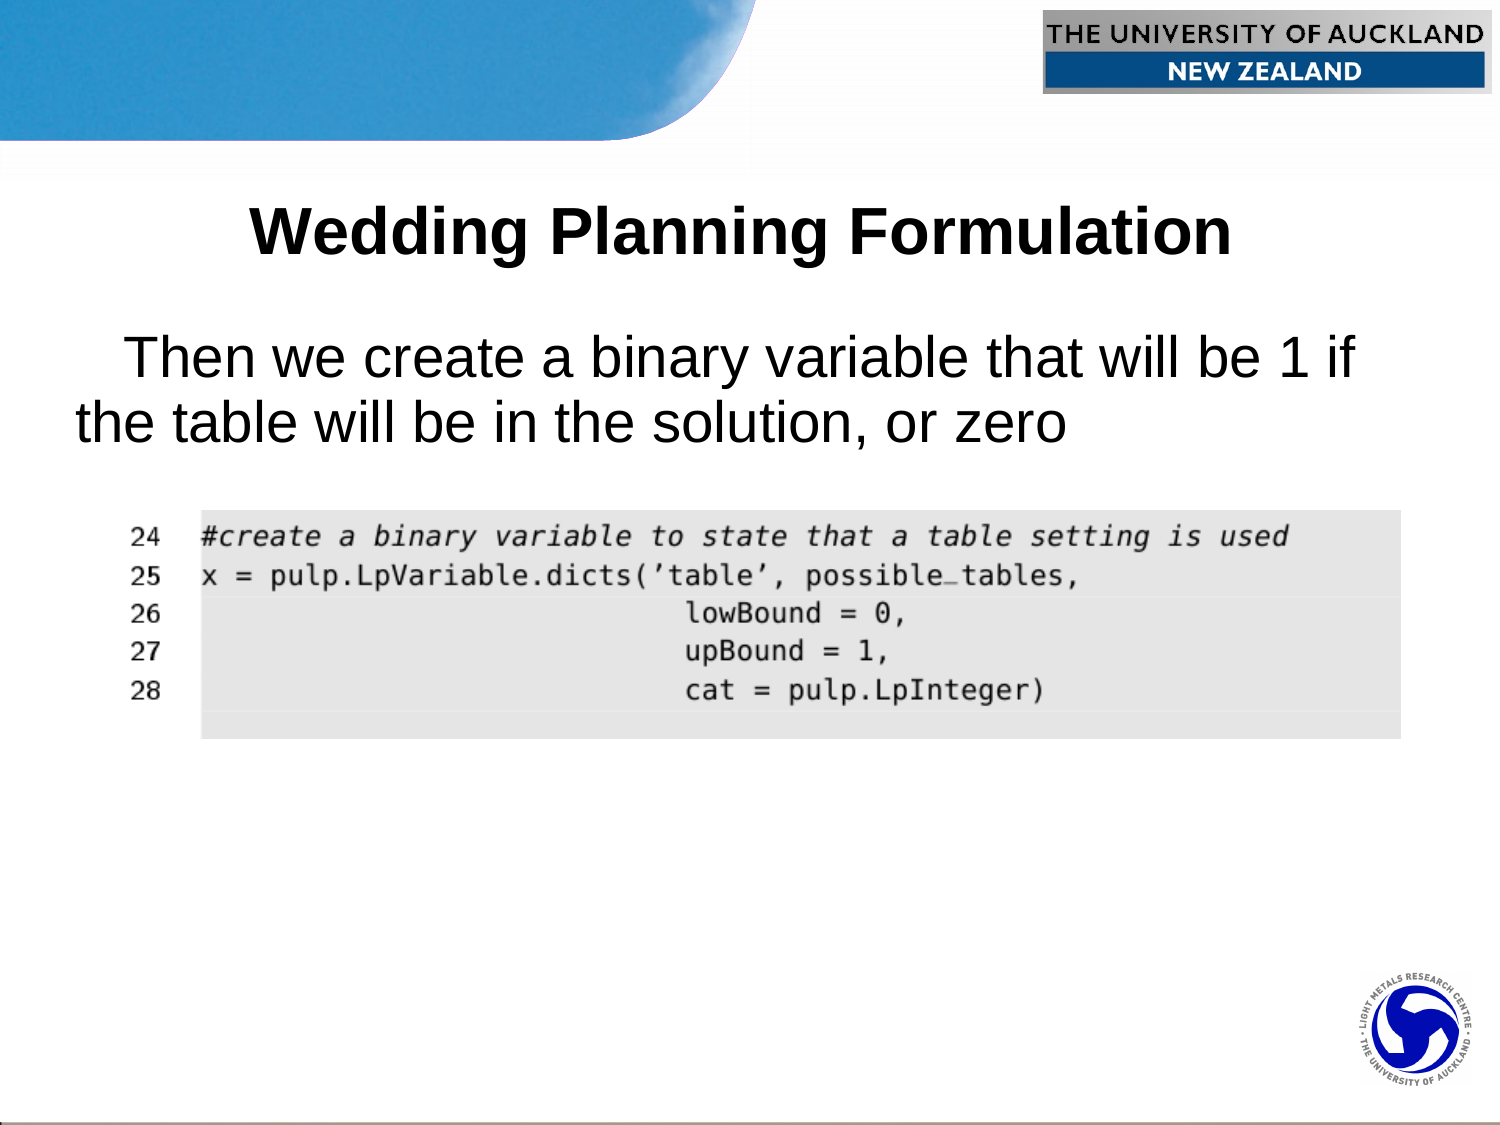

# Wedding Planning Formulation
 Then we create a binary variable that will be 1 if the table will be in the solution, or zero